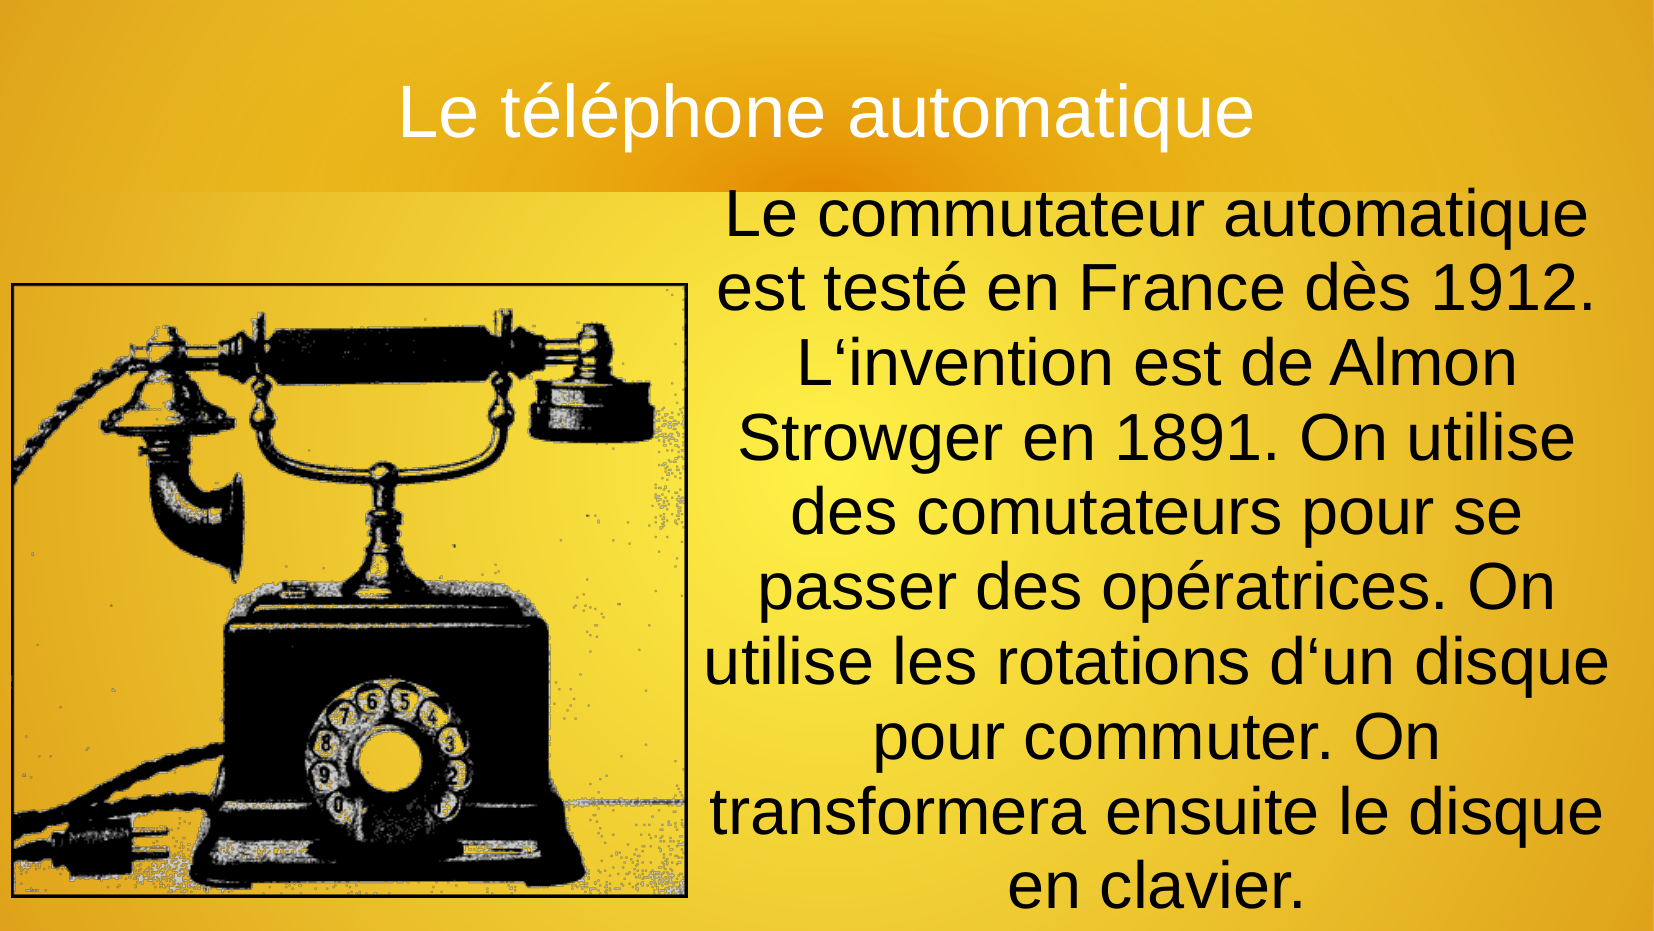

# Le téléphone automatique
Le commutateur automatique est testé en France dès 1912. L‘invention est de Almon Strowger en 1891. On utilise des comutateurs pour se passer des opératrices. On utilise les rotations d‘un disque pour commuter. On transformera ensuite le disque en clavier.